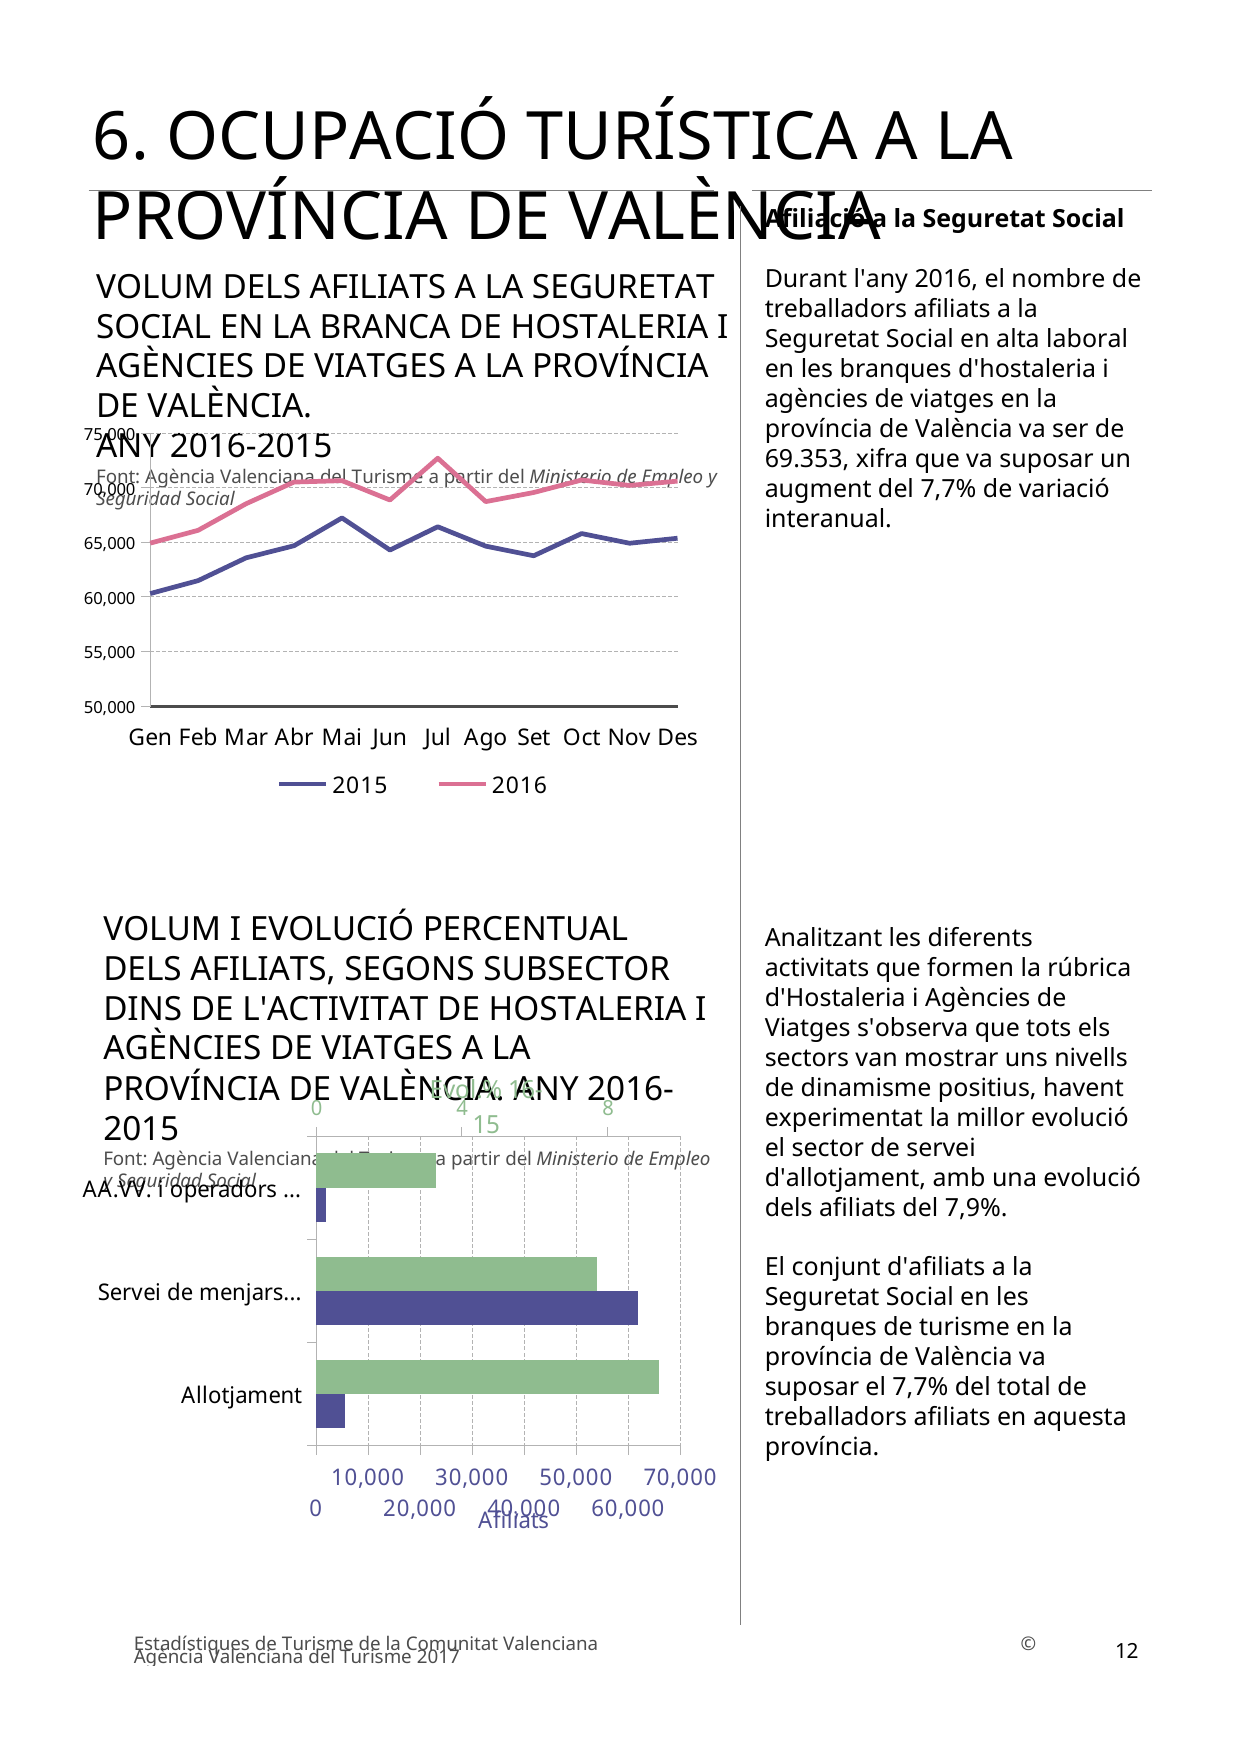

6. OCUPACIÓ TURÍSTICA A LA PROVÍNCIA DE VALÈNCIA
Afiliació a la Seguretat Social
Durant l'any 2016, el nombre de treballadors afiliats a la Seguretat Social en alta laboral en les branques d'hostaleria i agències de viatges en la província de València va ser de 69.353, xifra que va suposar un augment del 7,7% de variació interanual.
Analitzant les diferents activitats que formen la rúbrica d'Hostaleria i Agències de Viatges s'observa que tots els sectors van mostrar uns nivells de dinamisme positius, havent experimentat la millor evolució el sector de servei d'allotjament, amb una evolució dels afiliats del 7,9%.
El conjunt d'afiliats a la Seguretat Social en les branques de turisme en la província de València va suposar el 7,7% del total de treballadors afiliats en aquesta província.
VOLUM DELS AFILIATS A LA SEGURETAT SOCIAL EN LA BRANCA DE HOSTALERIA I AGÈNCIES DE VIATGES A LA PROVÍNCIA DE VALÈNCIA.
ANY 2016-2015
Font: Agència Valenciana del Turisme a partir del Ministerio de Empleo y Seguridad Social
### Chart
| Category | 2015 | 2016 |
|---|---|---|
| Gen | 60315.0 | 64933.0 |
| Feb | 61500.0 | 66109.0 |
| Mar | 63586.0 | 68544.0 |
| Abr | 64697.0 | 70530.0 |
| Mai | 67246.0 | 70661.0 |
| Jun | 64304.0 | 68886.0 |
| Jul | 66435.0 | 72713.0 |
| Ago | 64657.0 | 68736.0 |
| Set | 63777.0 | 69571.0 |
| Oct | 65810.0 | 70716.0 |
| Nov | 64922.0 | 70220.0 |
| Des | 65385.0 | 70617.0 |VOLUM I EVOLUCIÓ PERCENTUAL DELS AFILIATS, SEGONS SUBSECTOR DINS DE L'ACTIVITAT DE HOSTALERIA I AGÈNCIES DE VIATGES A LA PROVÍNCIA DE VALÈNCIA. ANY 2016-2015
Font: Agència Valenciana del Turisme a partir del Ministerio de Empleo y Seguridad Social
### Chart
| Category | Afiliados | Evol. %16-15 |
|---|---|---|
| Allotjament | 5581.0 | 9.4 |
| Servei de menjars i begudes | 61821.0 | 7.7 |
| AA.VV. i operadors turístics | 1951.0 | 3.3 |